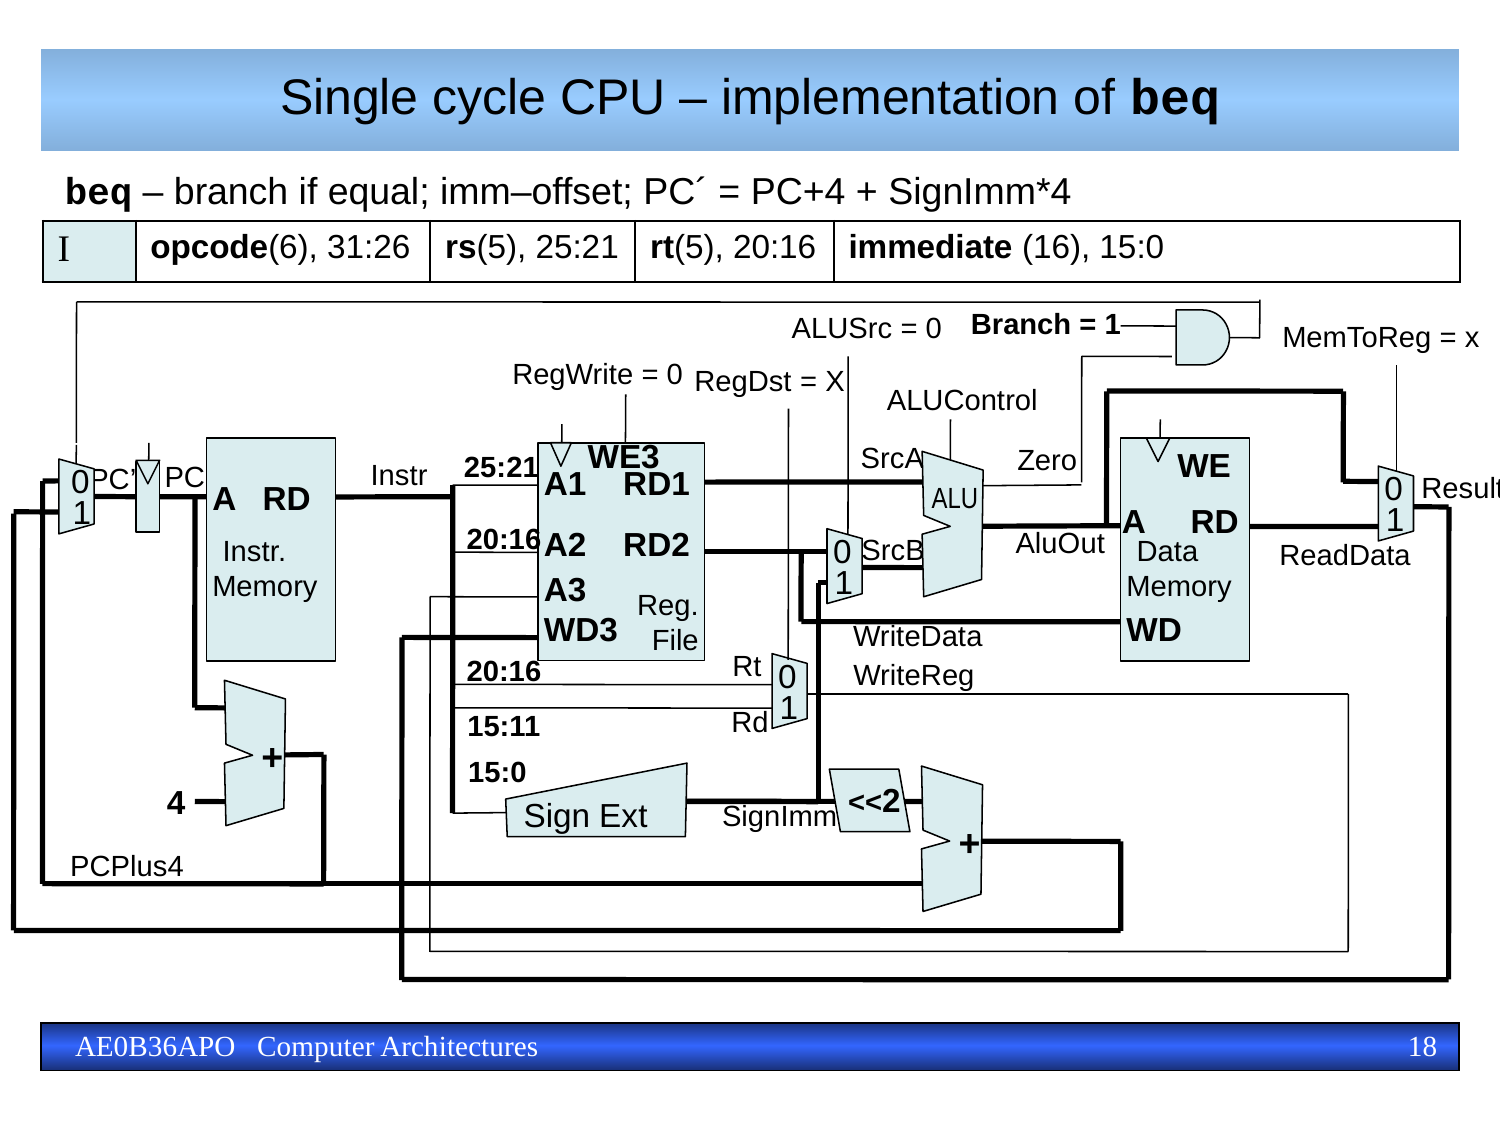

# Single cycle CPU – implementation of beq
beq – branch if equal; imm–offset; PC´ = PC+4 + SignImm*4
| I | opcode(6), 31:26 | rs(5), 25:21 | rt(5), 20:16 | immediate (16), 15:0 |
| --- | --- | --- | --- | --- |
Branch = 1
ALUSrc = 0
MemToReg = x
RegWrite = 0
RegDst = X
ALUControl
WE3
Reg.
 File
A1 RD1
A2 RD2
A3
WD3
SrcA
Zero
Instr. Memory
A RD
Data Memory
WE
A RD
WD
25:21
Instr
PC
0
1
PC’
0
1
Result
ALU
20:16
AluOut
0
1
SrcB
ReadData
WriteData
Rt
20:16
0
1
WriteReg
Rd
15:11
+
15:0
Sign Ext
+
<<2
4
SignImm
PCPlus4
AE0B36APO Computer Architectures
18